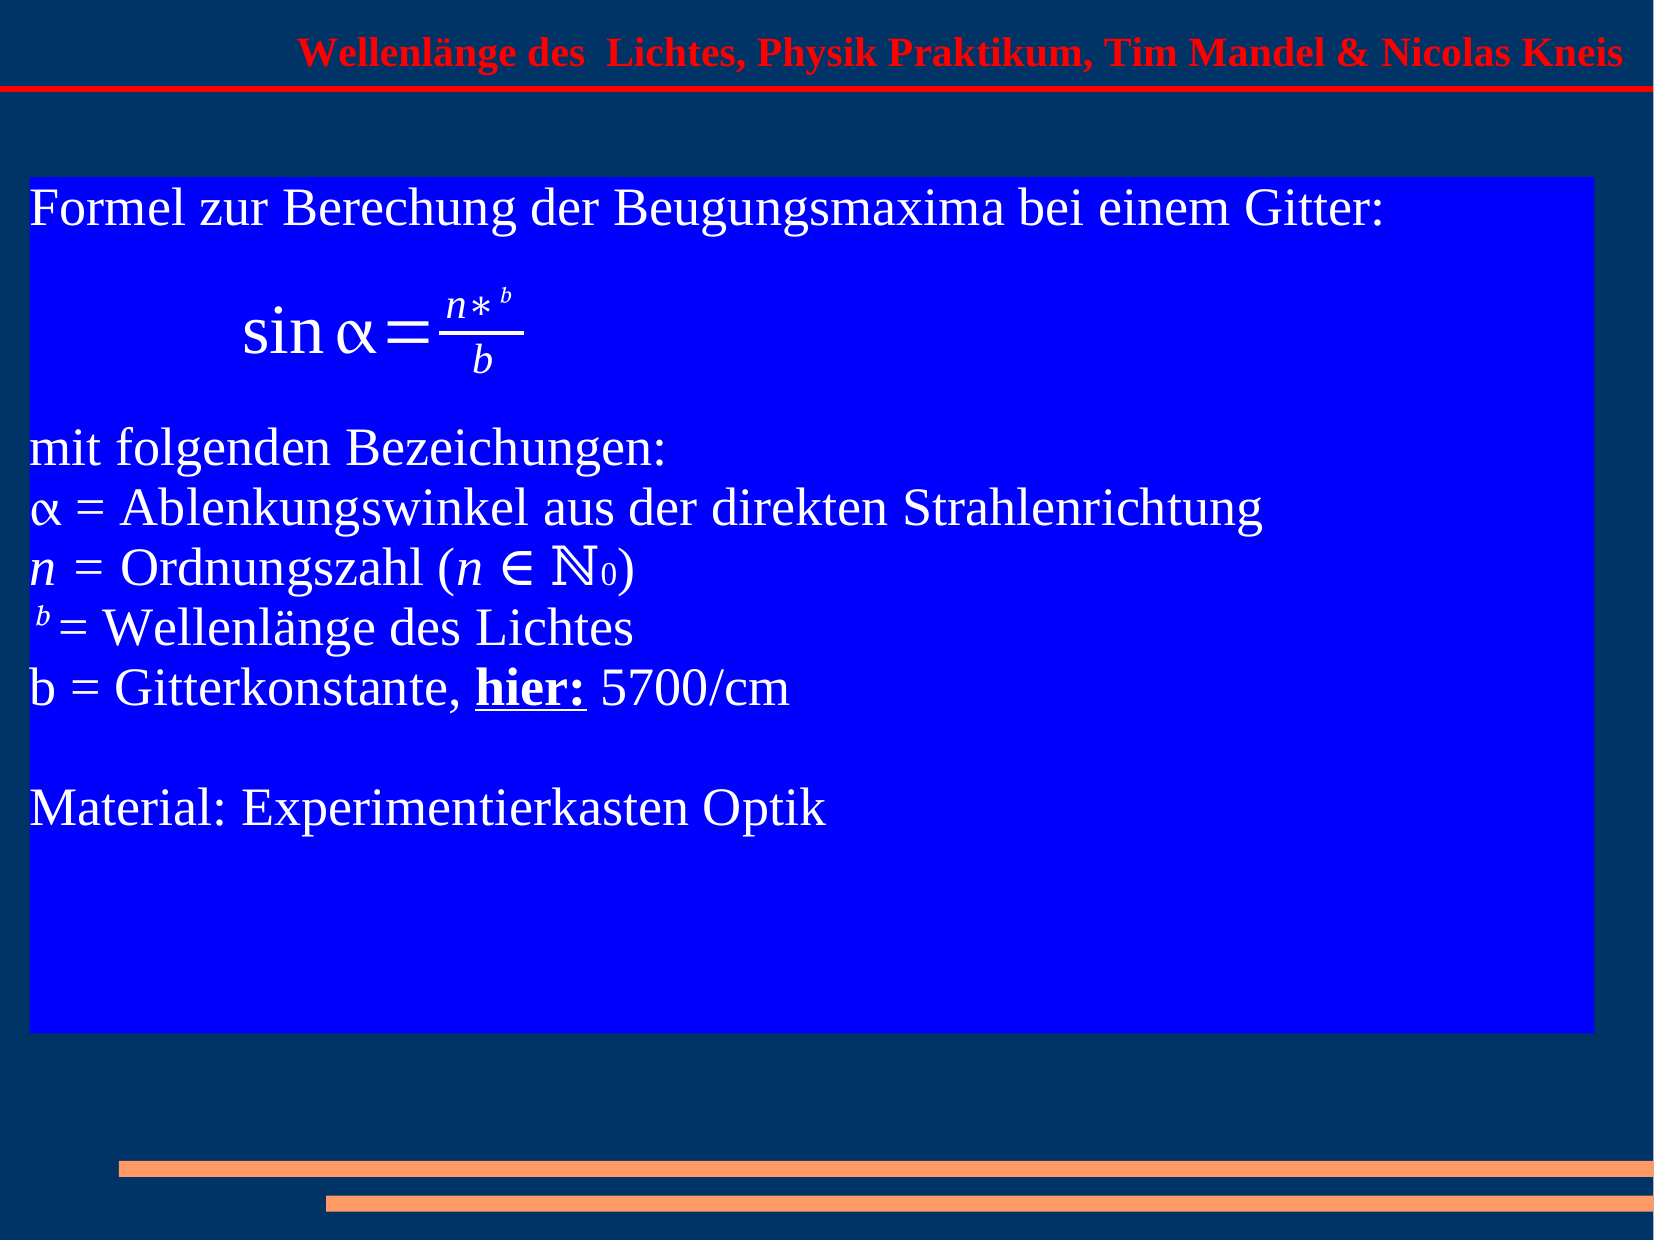

Wellenlänge des Lichtes, Physik Praktikum, Tim Mandel & Nicolas Kneis
Formel zur Berechung der Beugungsmaxima bei einem Gitter:
mit folgenden Bezeichungen:
 = Ablenkungswinkel aus der direkten Strahlenrichtung
n = Ordnungszahl (n ∈ ℕ0)
 = Wellenlänge des Lichtes
b = Gitterkonstante, hier: 5700/cm
Material: Experimentierkasten Optik